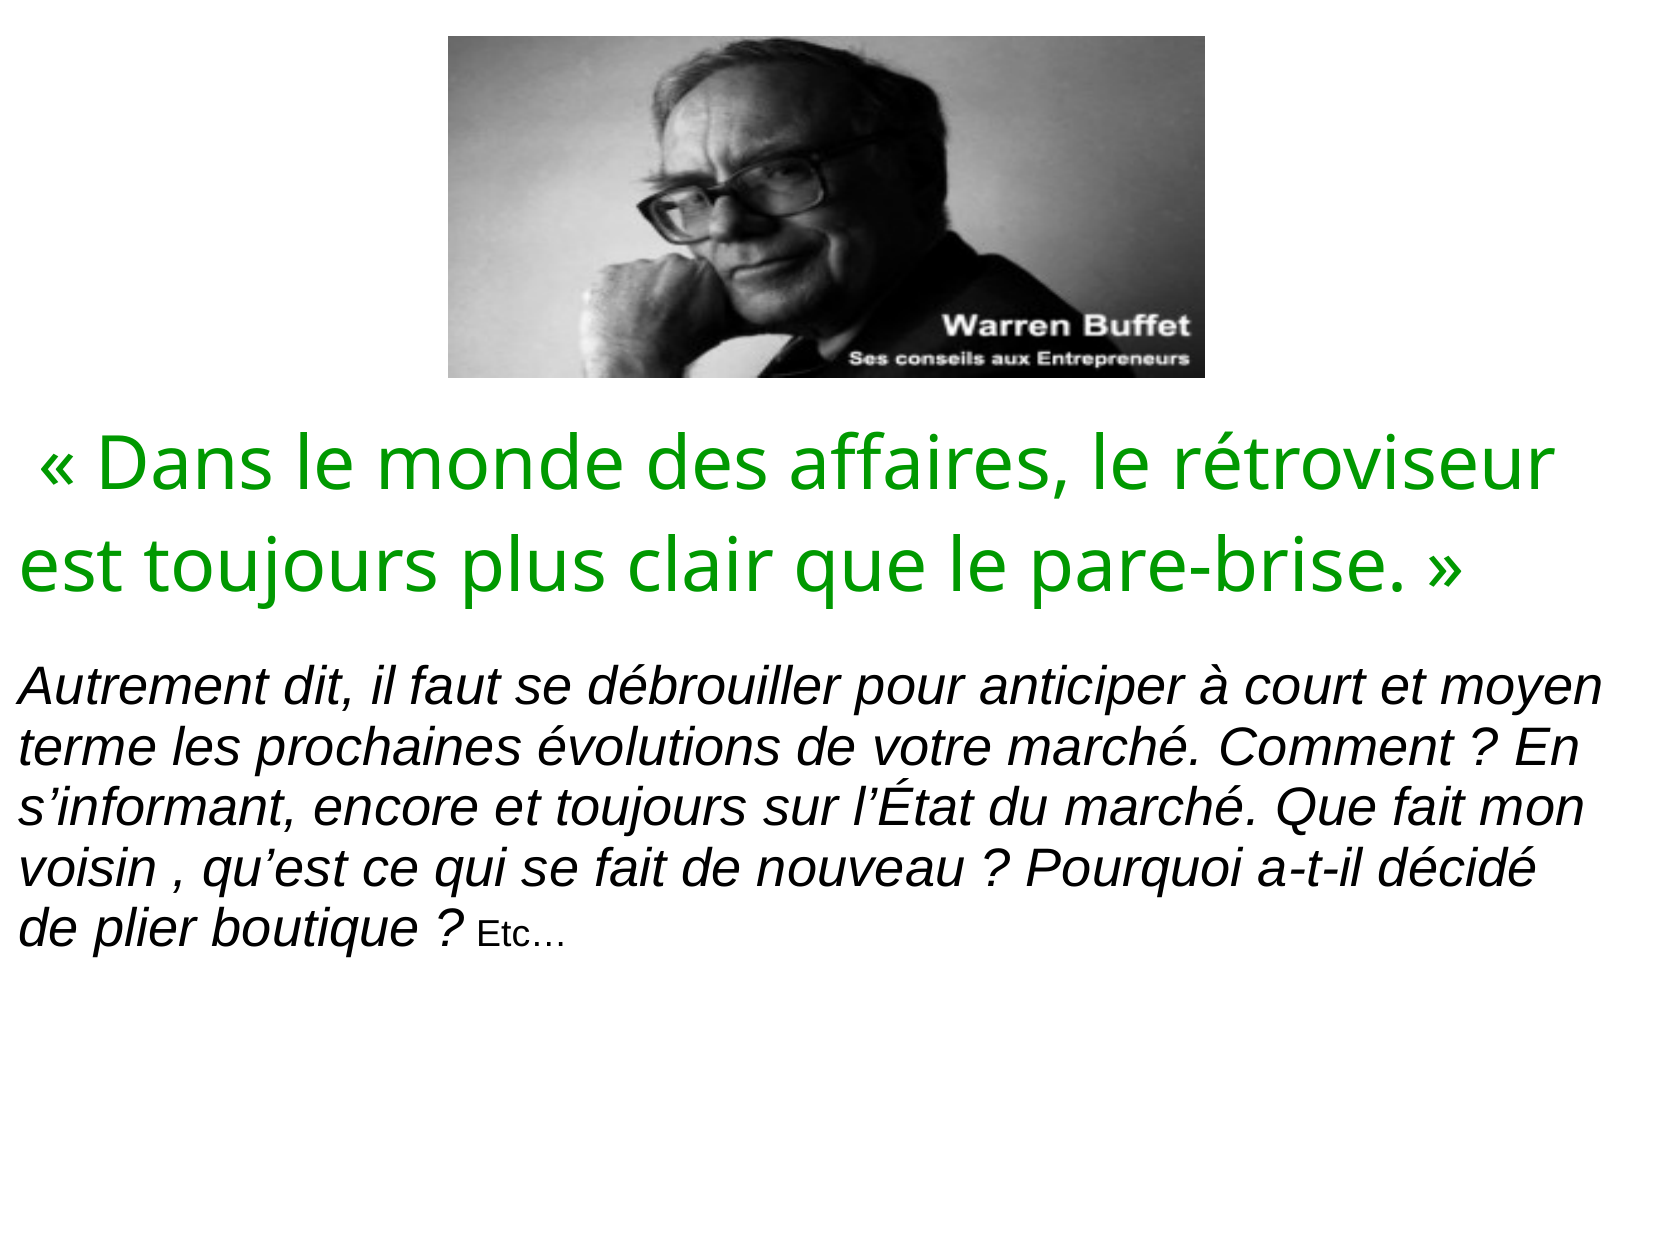

« Dans le monde des affaires, le rétroviseur est toujours plus clair que le pare-brise. »
Autrement dit, il faut se débrouiller pour anticiper à court et moyen terme les prochaines évolutions de votre marché. Comment ? En s’informant, encore et toujours sur l’État du marché. Que fait mon voisin , qu’est ce qui se fait de nouveau ? Pourquoi a-t-il décidé de plier boutique ? Etc…